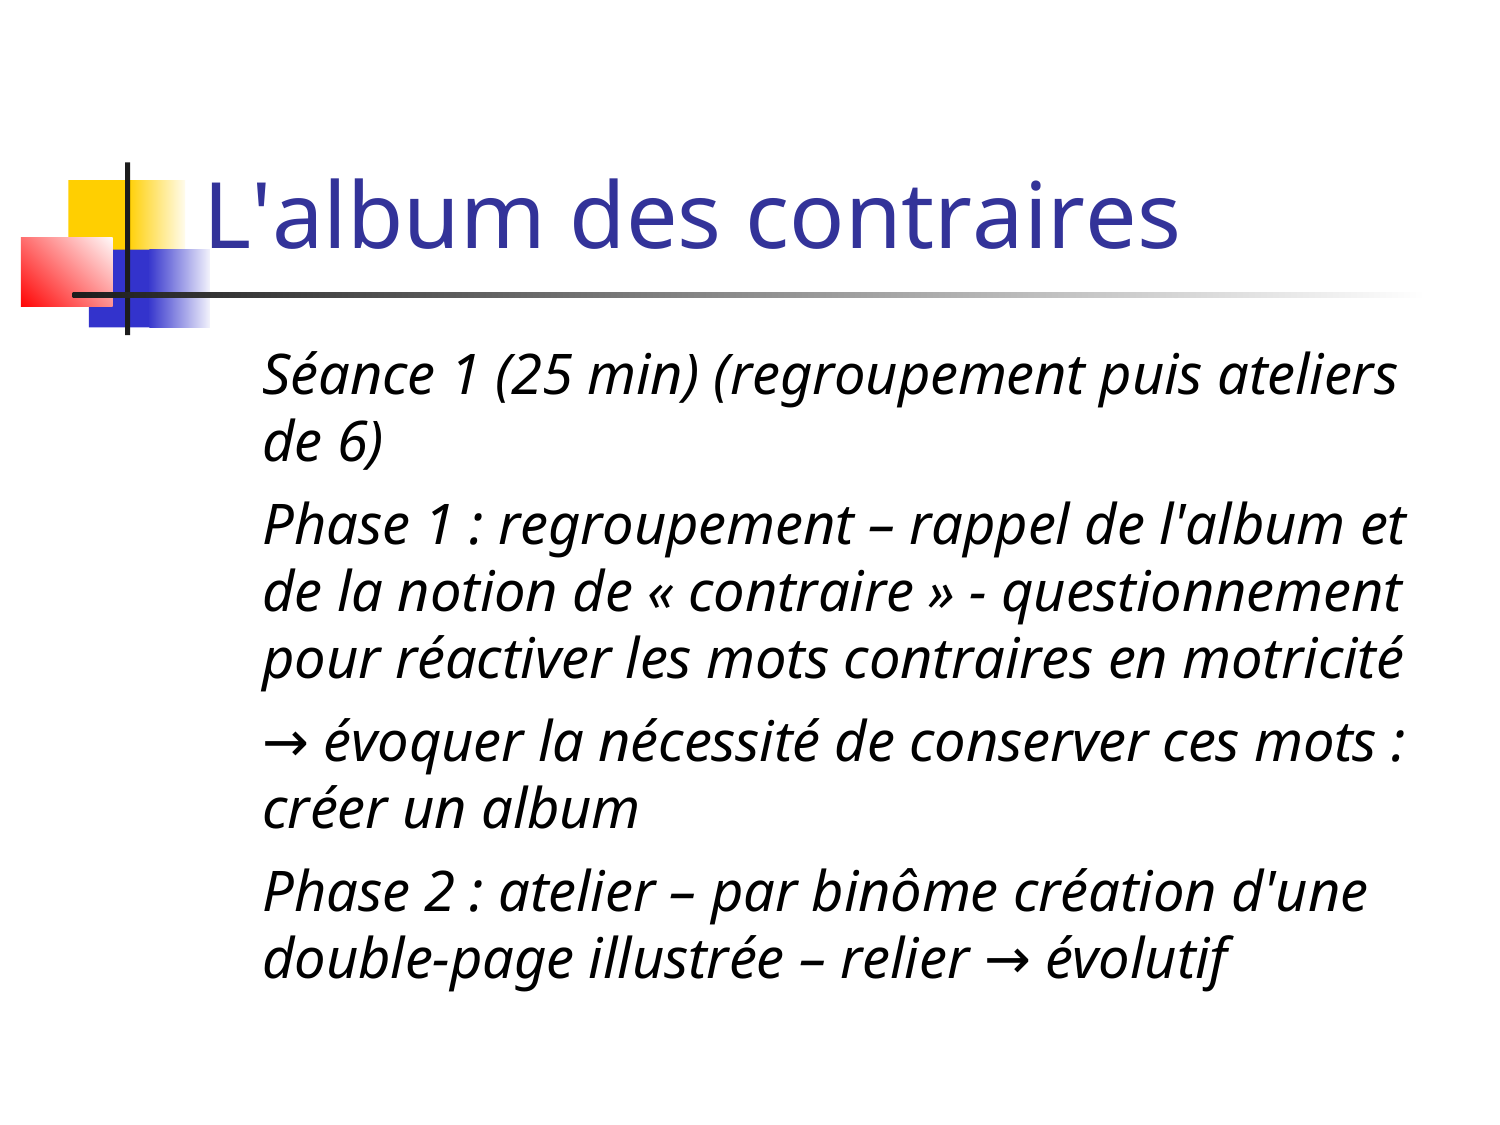

# L'album des contraires
Séance 1 (25 min) (regroupement puis ateliers de 6)
Phase 1 : regroupement – rappel de l'album et de la notion de « contraire » - questionnement pour réactiver les mots contraires en motricité
→ évoquer la nécessité de conserver ces mots : créer un album
Phase 2 : atelier – par binôme création d'une double-page illustrée – relier → évolutif